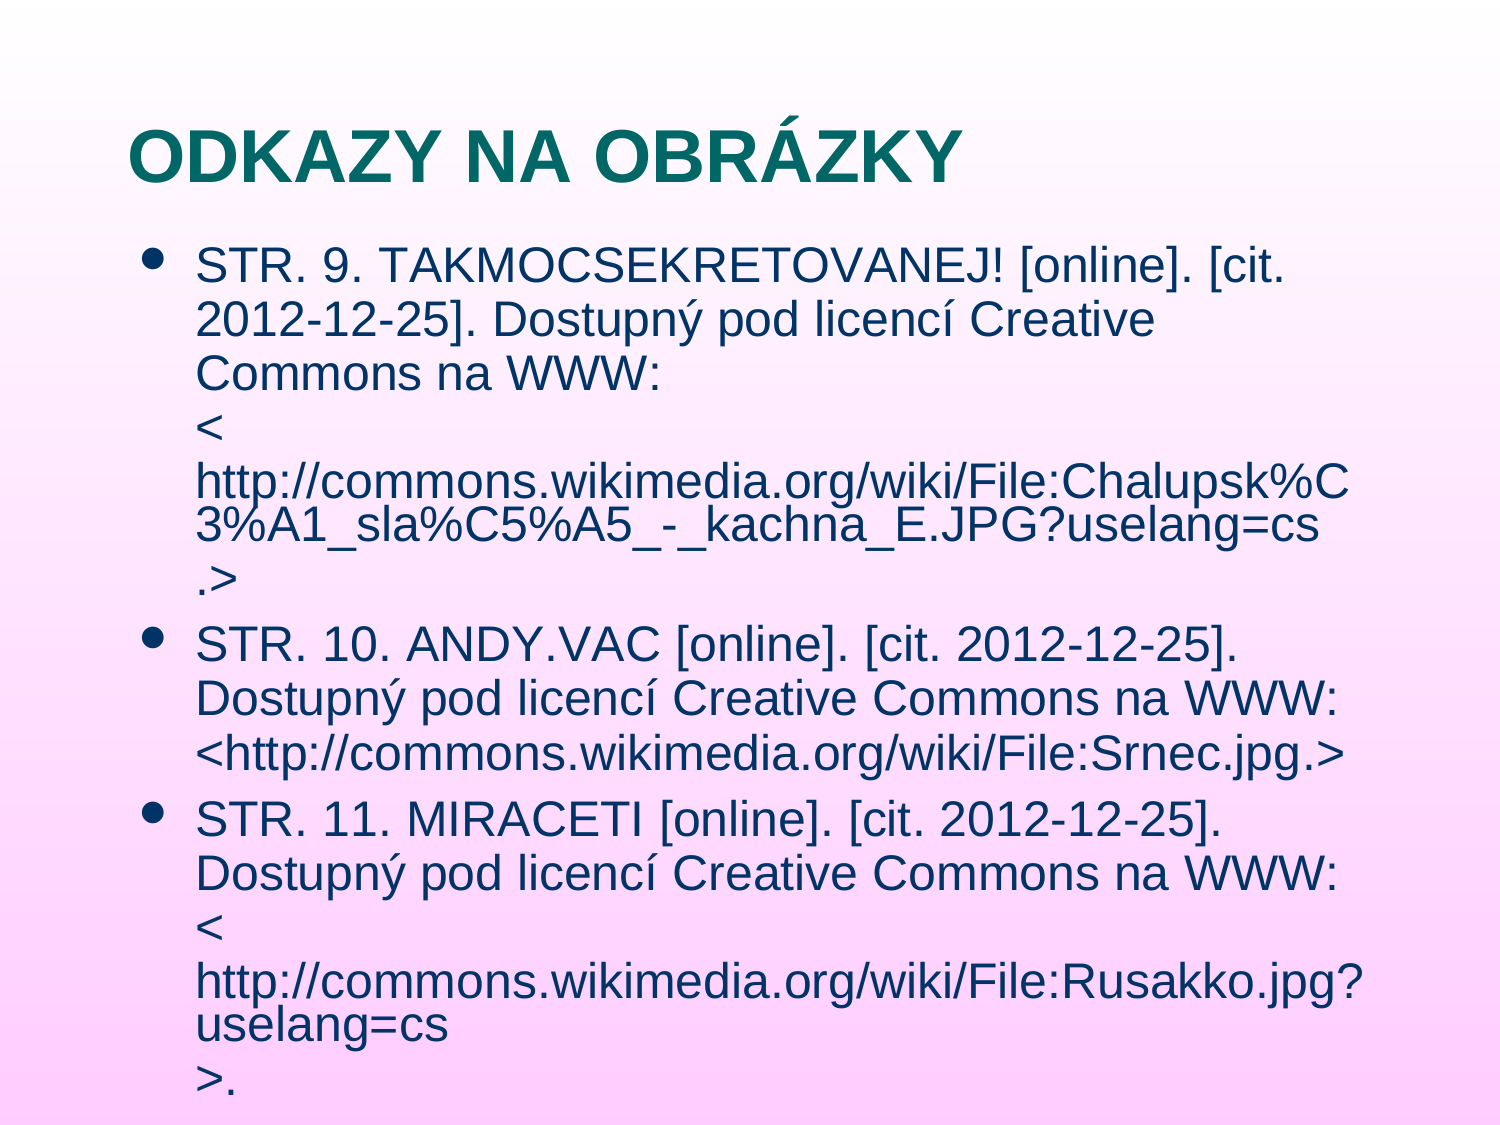

# ODKAZY NA OBRÁZKY
STR. 9. TAKMOCSEKRETOVANEJ! [online]. [cit. 2012-12-25]. Dostupný pod licencí Creative Commons na WWW:
<http://commons.wikimedia.org/wiki/File:Chalupsk%C3%A1_sla%C5%A5_-_kachna_E.JPG?uselang=cs.>
STR. 10. ANDY.VAC [online]. [cit. 2012-12-25]. Dostupný pod licencí Creative Commons na WWW:
<http://commons.wikimedia.org/wiki/File:Srnec.jpg.>
STR. 11. MIRACETI [online]. [cit. 2012-12-25]. Dostupný pod licencí Creative Commons na WWW:
<http://commons.wikimedia.org/wiki/File:Rusakko.jpg?uselang=cs>.